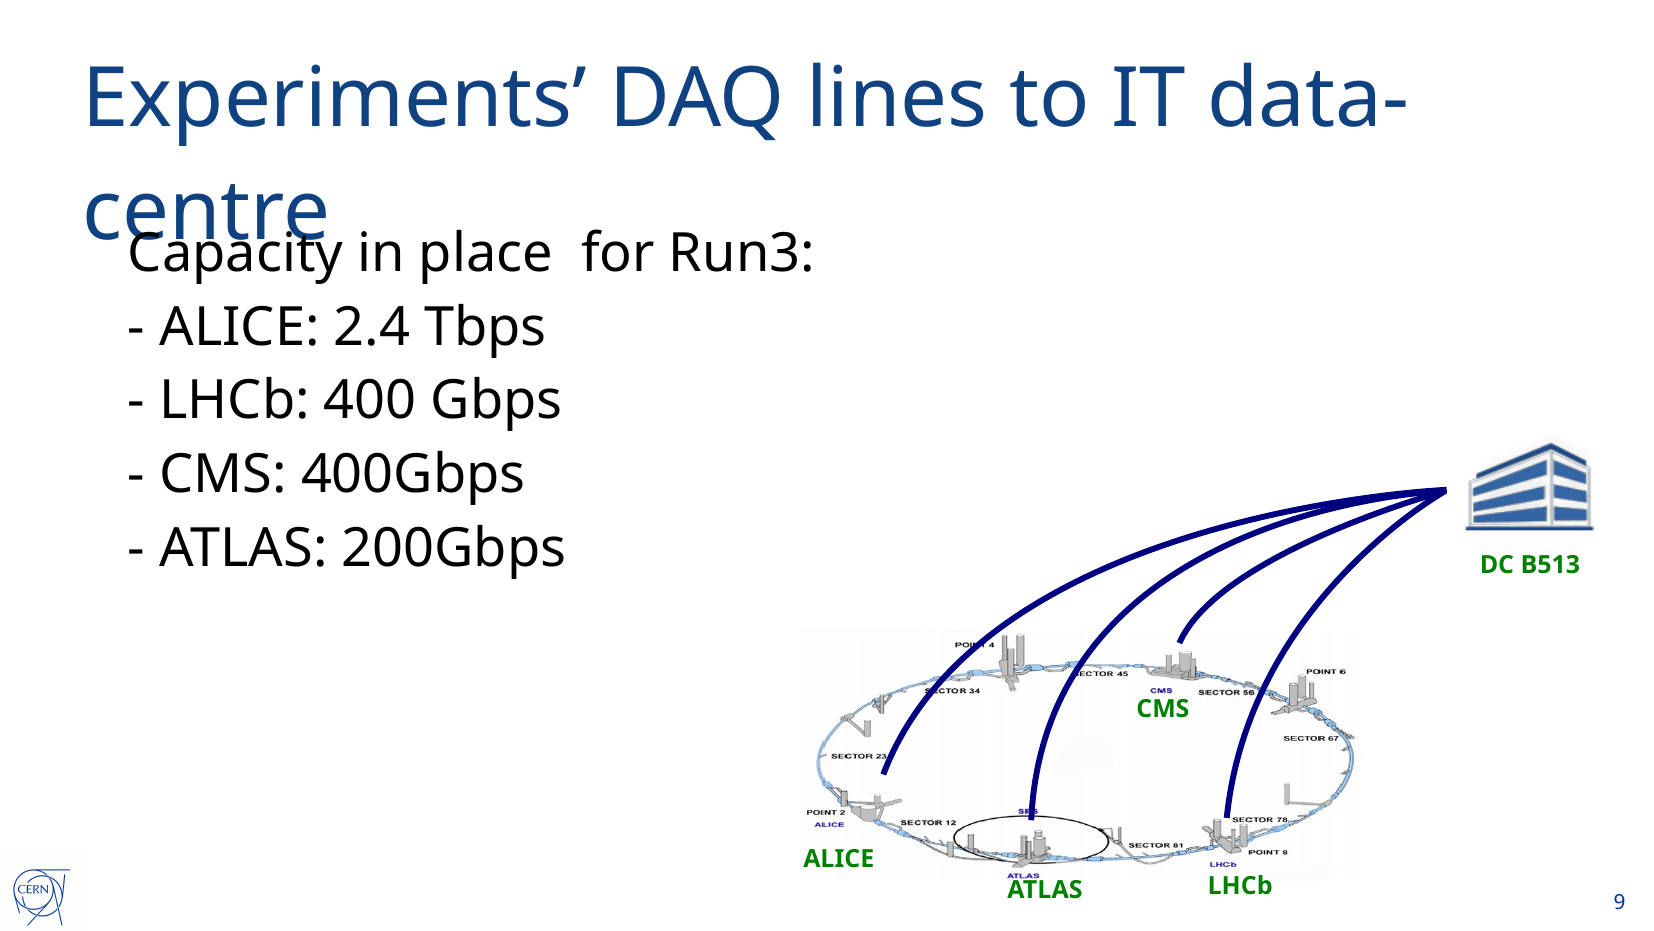

# Experiments’ DAQ lines to IT data-centre
Capacity in place for Run3:
- ALICE: 2.4 Tbps
- LHCb: 400 Gbps
- CMS: 400Gbps
- ATLAS: 200Gbps
DC B513
CMS
ALICE
LHCb
ATLAS
9